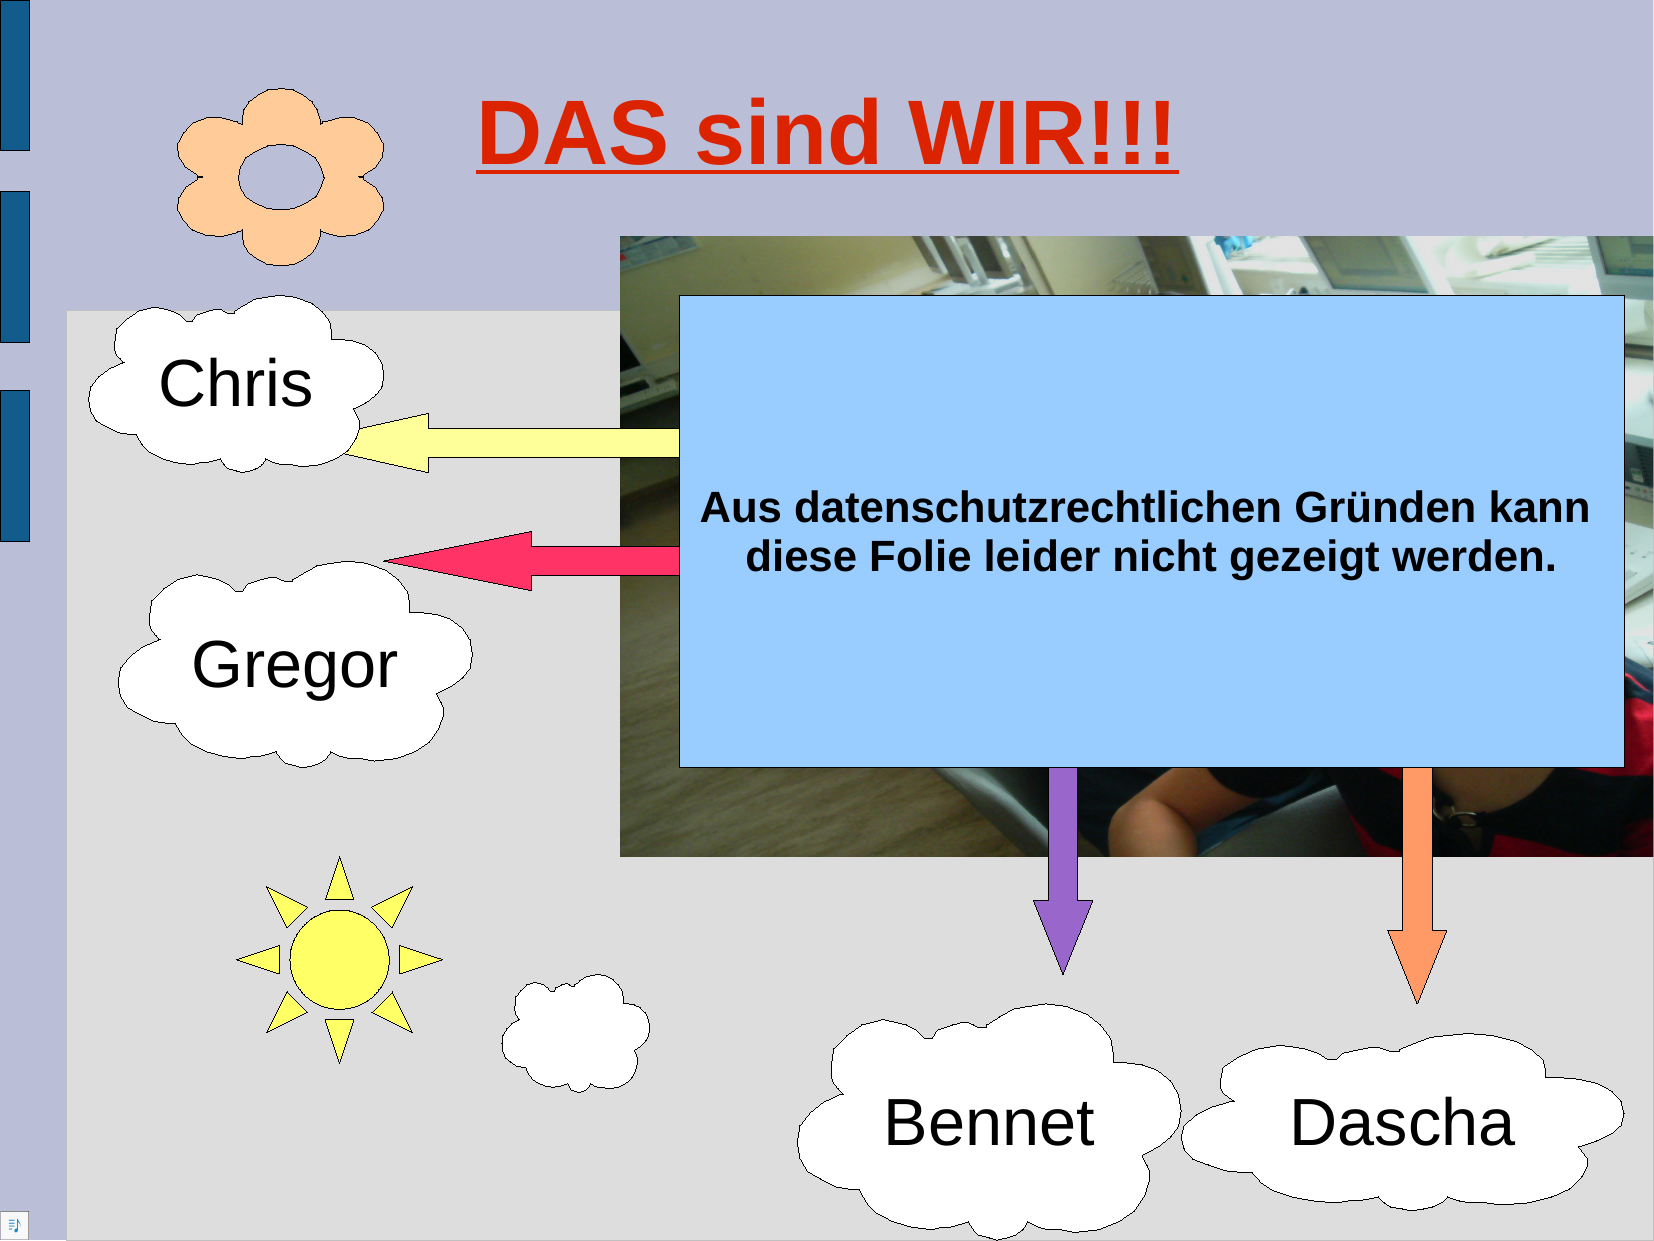

# DAS sind WIR!!!
Chris
Aus datenschutzrechtlichen Gründen kann
diese Folie leider nicht gezeigt werden.
Gregor
Bennet
Dascha